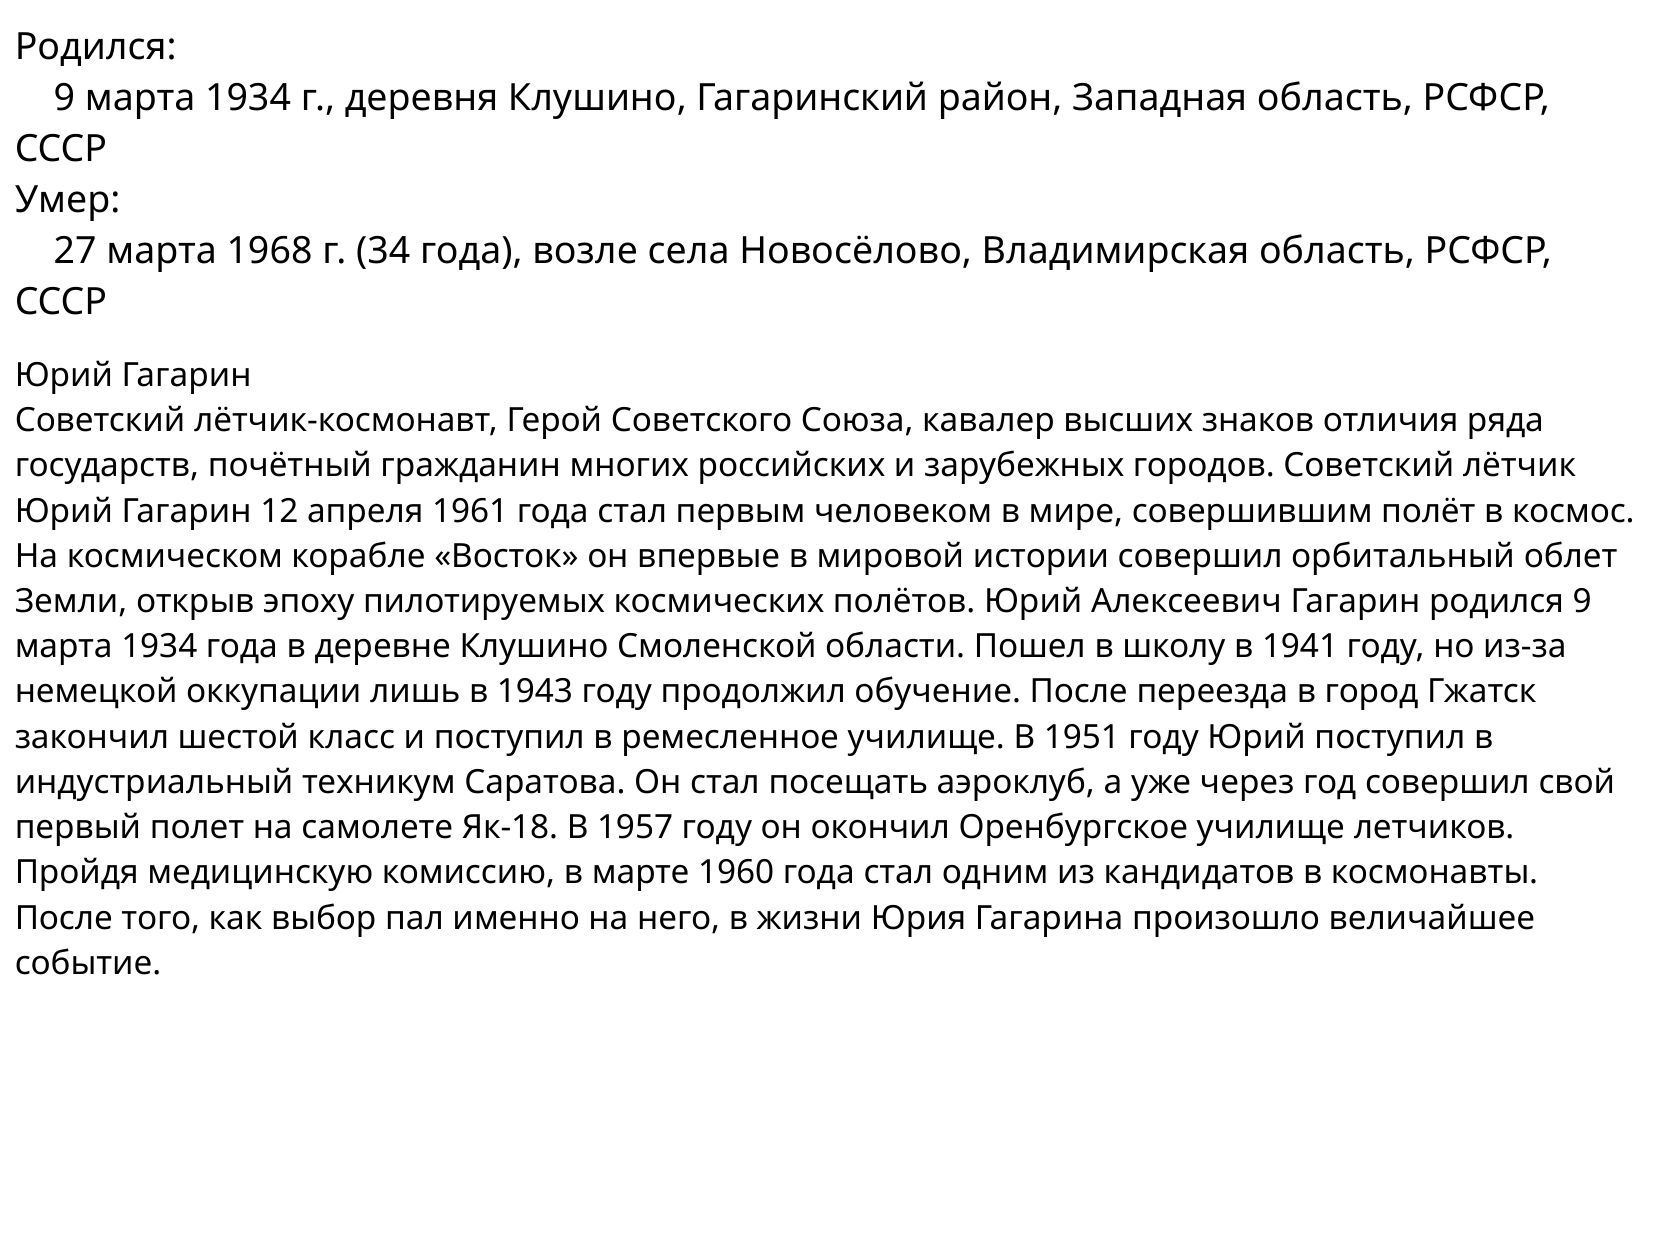

#
Родился:
 9 марта 1934 г., деревня Клушино, Гагаринский район, Западная область, РСФСР, СССР
Умер:
 27 марта 1968 г. (34 года), возле села Новосёлово, Владимирская область, РСФСР, СССР
Юрий Гагарин
Советский лётчик-космонавт, Герой Советского Союза, кавалер высших знаков отличия ряда государств, почётный гражданин многих российских и зарубежных городов. Советский лётчик Юрий Гагарин 12 апреля 1961 года стал первым человеком в мире, совершившим полёт в космос. На космическом корабле «Восток» он впервые в мировой истории совершил орбитальный облет Земли, открыв эпоху пилотируемых космических полётов. Юрий Алексеевич Гагарин родился 9 марта 1934 года в деревне Клушино Смоленской области. Пошел в школу в 1941 году, но из-за немецкой оккупации лишь в 1943 году продолжил обучение. После переезда в город Гжатск закончил шестой класс и поступил в ремесленное училище. В 1951 году Юрий поступил в индустриальный техникум Саратова. Он стал посещать аэроклуб, а уже через год совершил свой первый полет на самолете Як-18. В 1957 году он окончил Оренбургское училище летчиков. Пройдя медицинскую комиссию, в марте 1960 года стал одним из кандидатов в космонавты. После того, как выбор пал именно на него, в жизни Юрия Гагарина произошло величайшее событие.